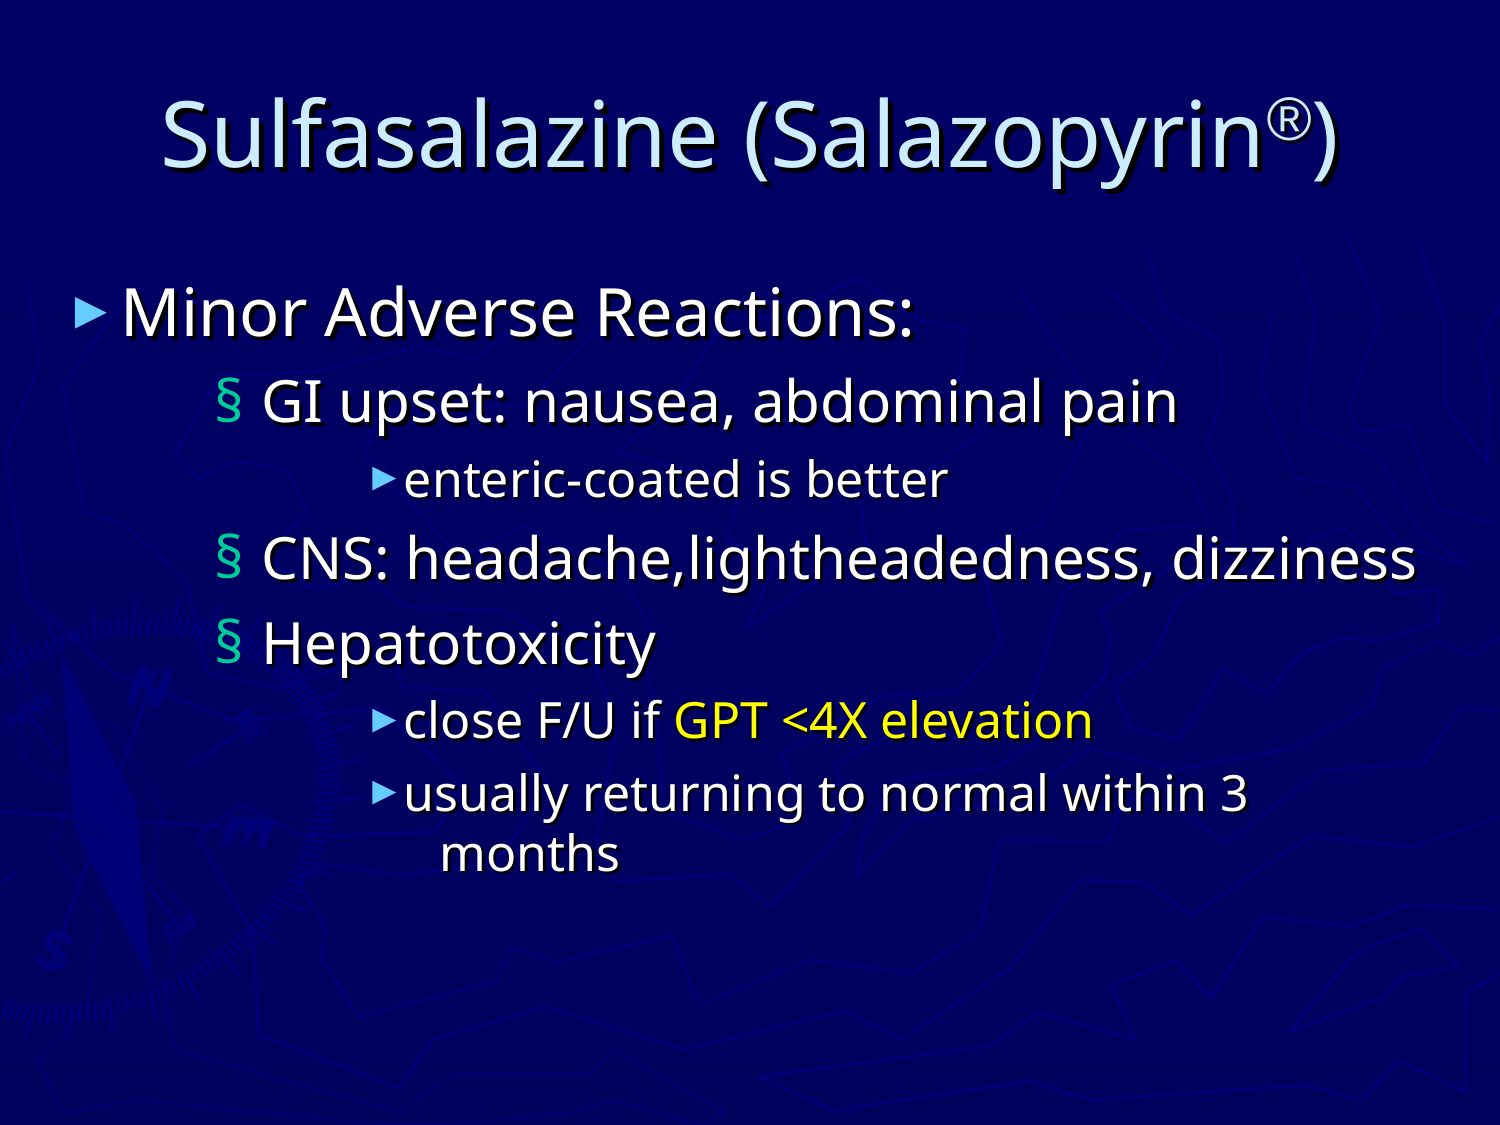

# Sulfasalazine (Salazopyrin®)
Minor Adverse Reactions:
GI upset: nausea, abdominal pain
enteric-coated is better
CNS: headache,lightheadedness, dizziness
Hepatotoxicity
close F/U if GPT <4X elevation
usually returning to normal within 3 months